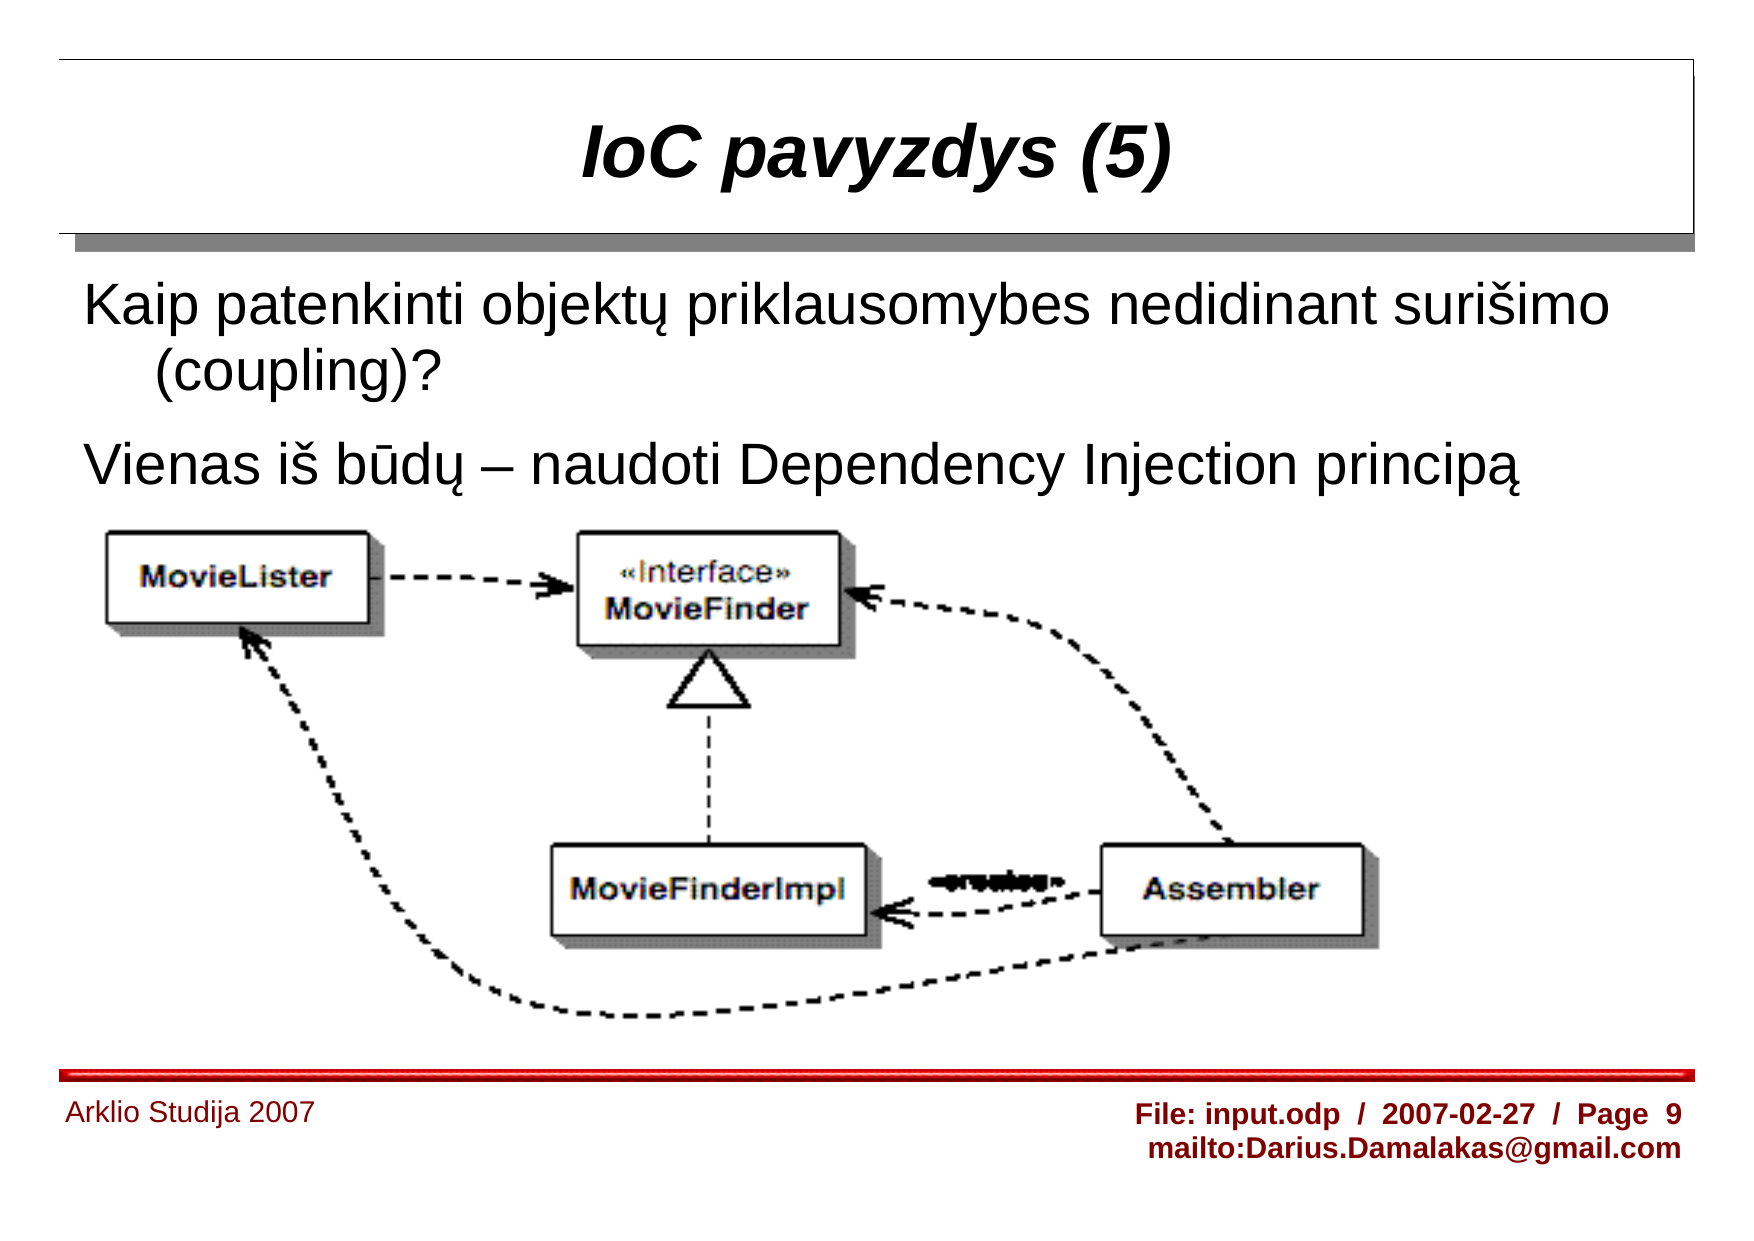

# IoC pavyzdys (5)
Kaip patenkinti objektų priklausomybes nedidinant surišimo (coupling)?
Vienas iš būdų – naudoti Dependency Injection principą